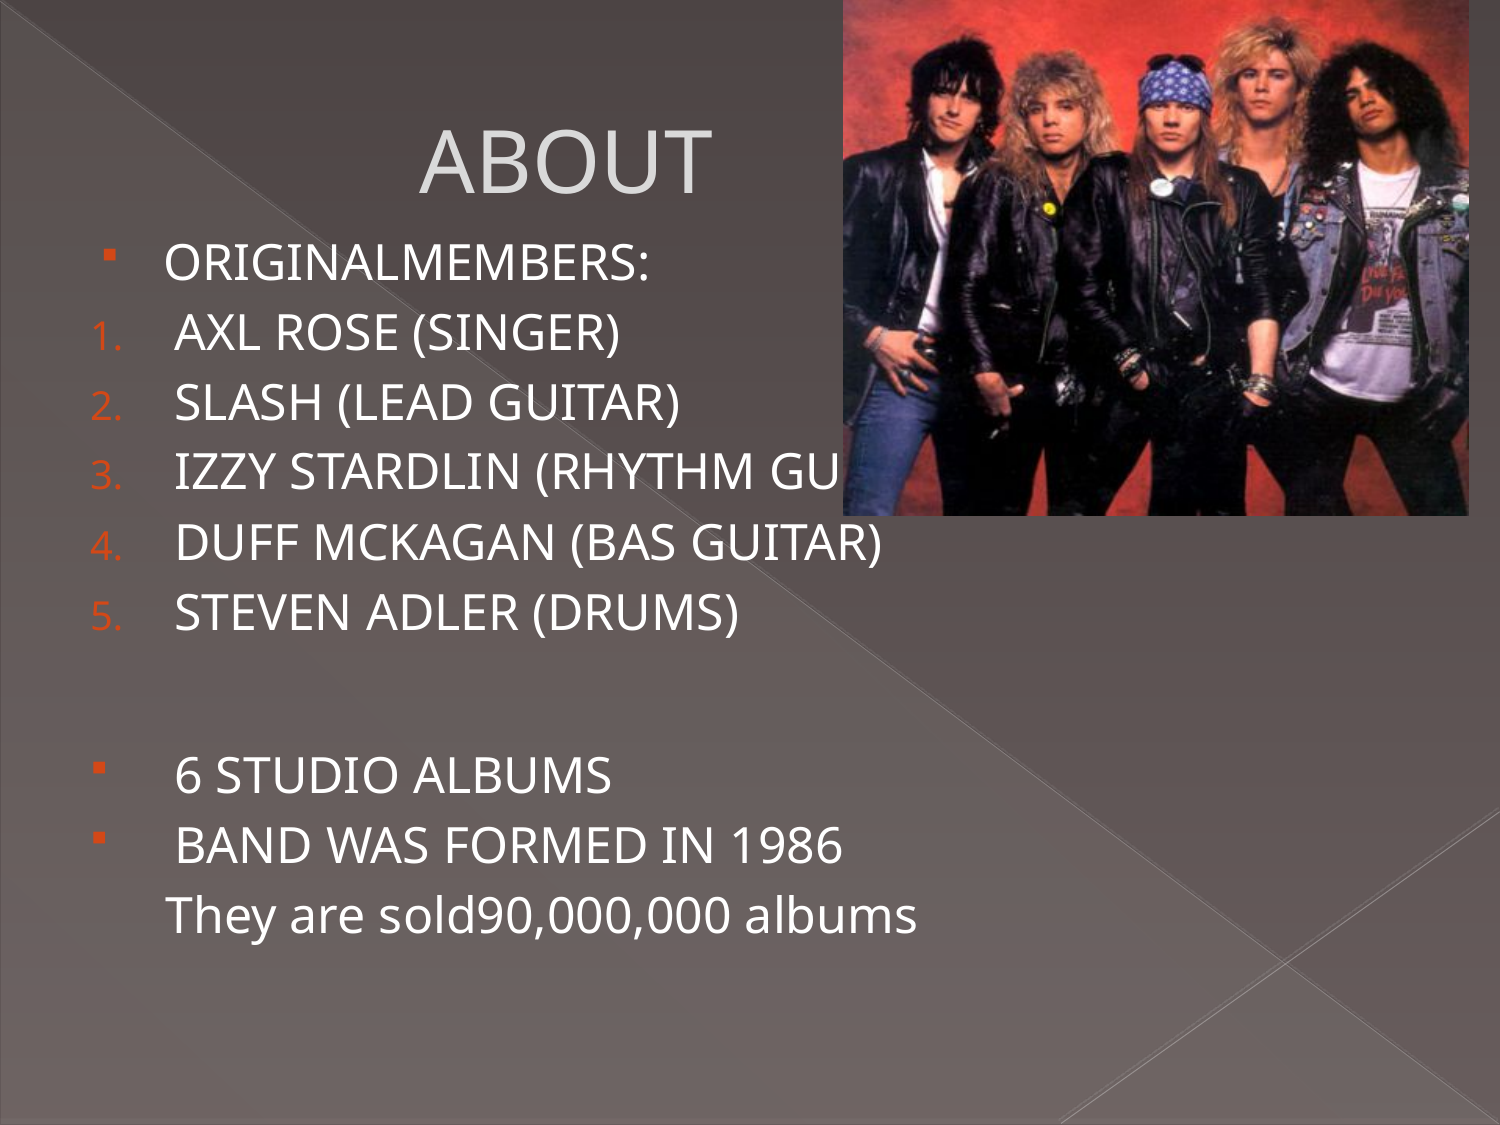

# ABOUT
ORIGINALMEMBERS:
AXL ROSE (SINGER)
SLASH (LEAD GUITAR)
IZZY STARDLIN (RHYTHM GUITARIST)
DUFF MCKAGAN (BAS GUITAR)
STEVEN ADLER (DRUMS)
6 STUDIO ALBUMS
BAND WAS FORMED IN 1986
 They are sold90,000,000 albums